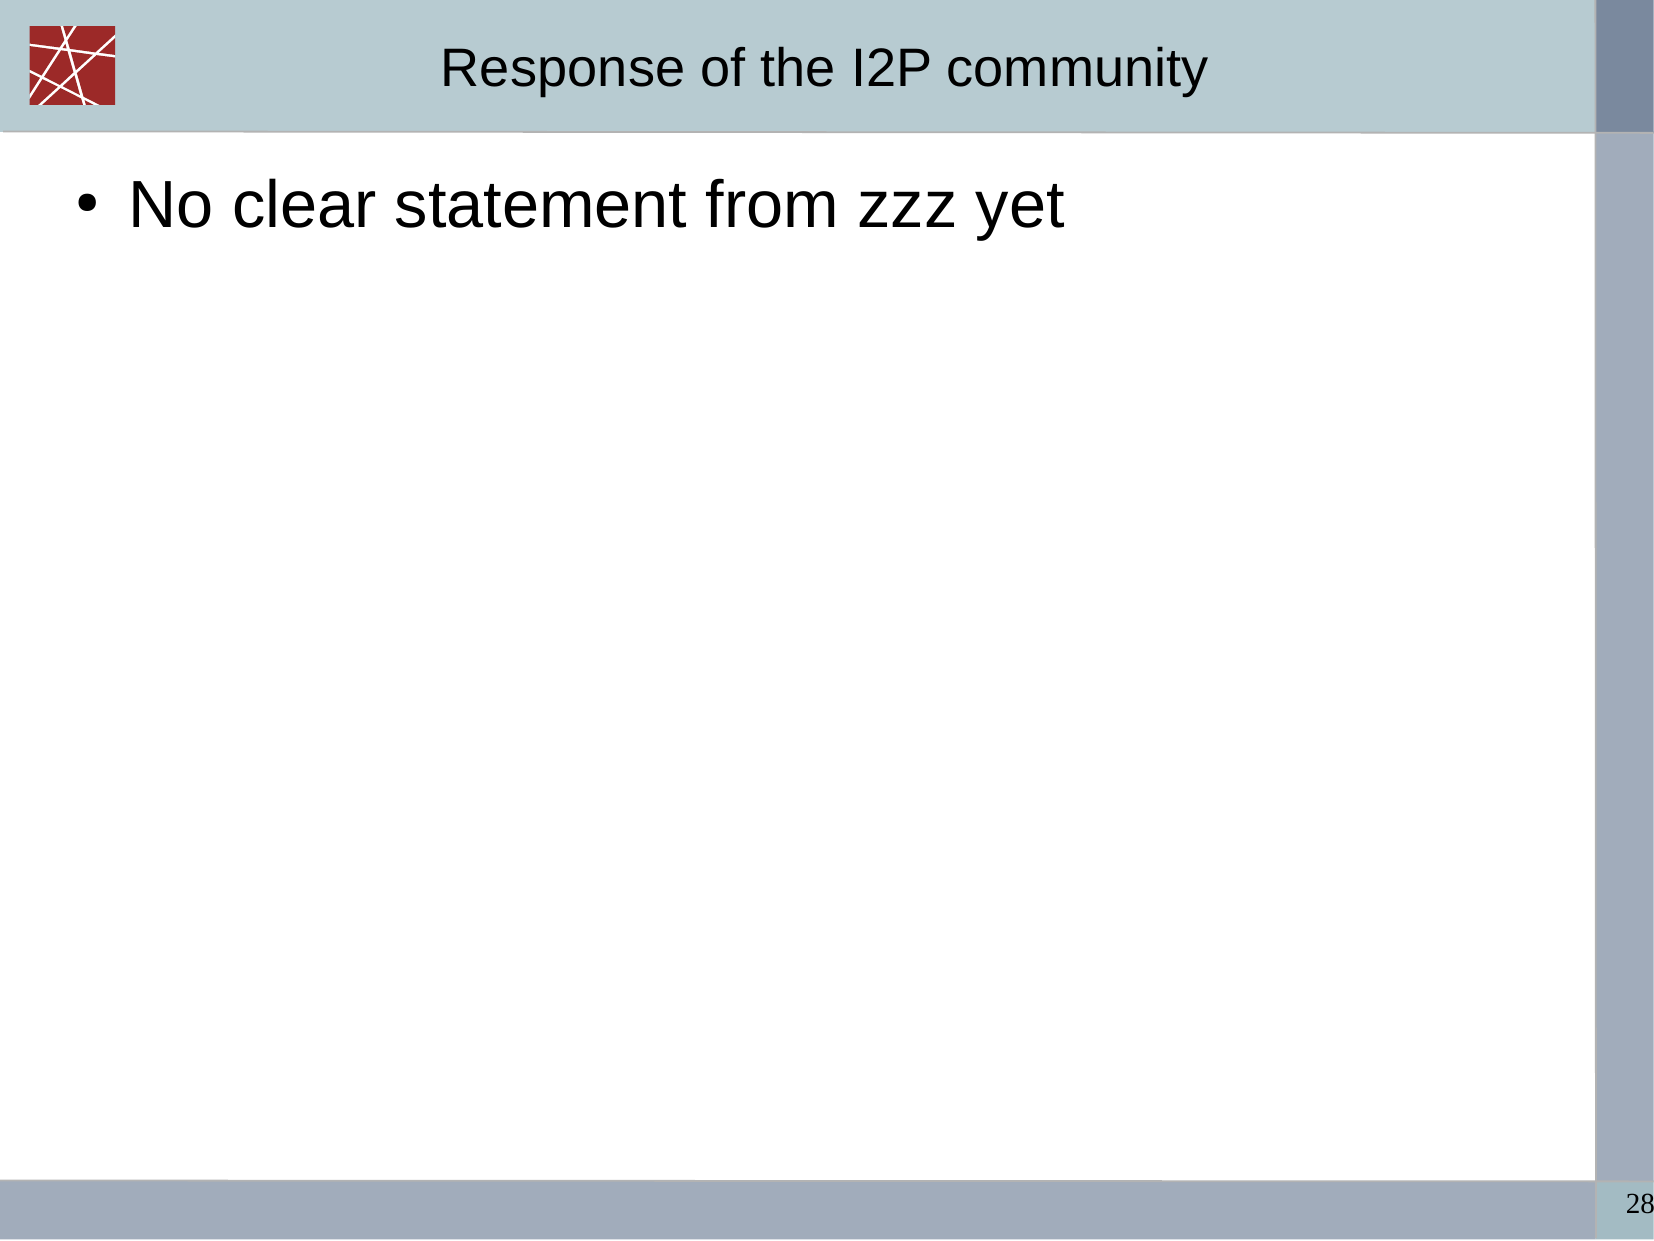

# Response of the I2P community
No clear statement from zzz yet
28